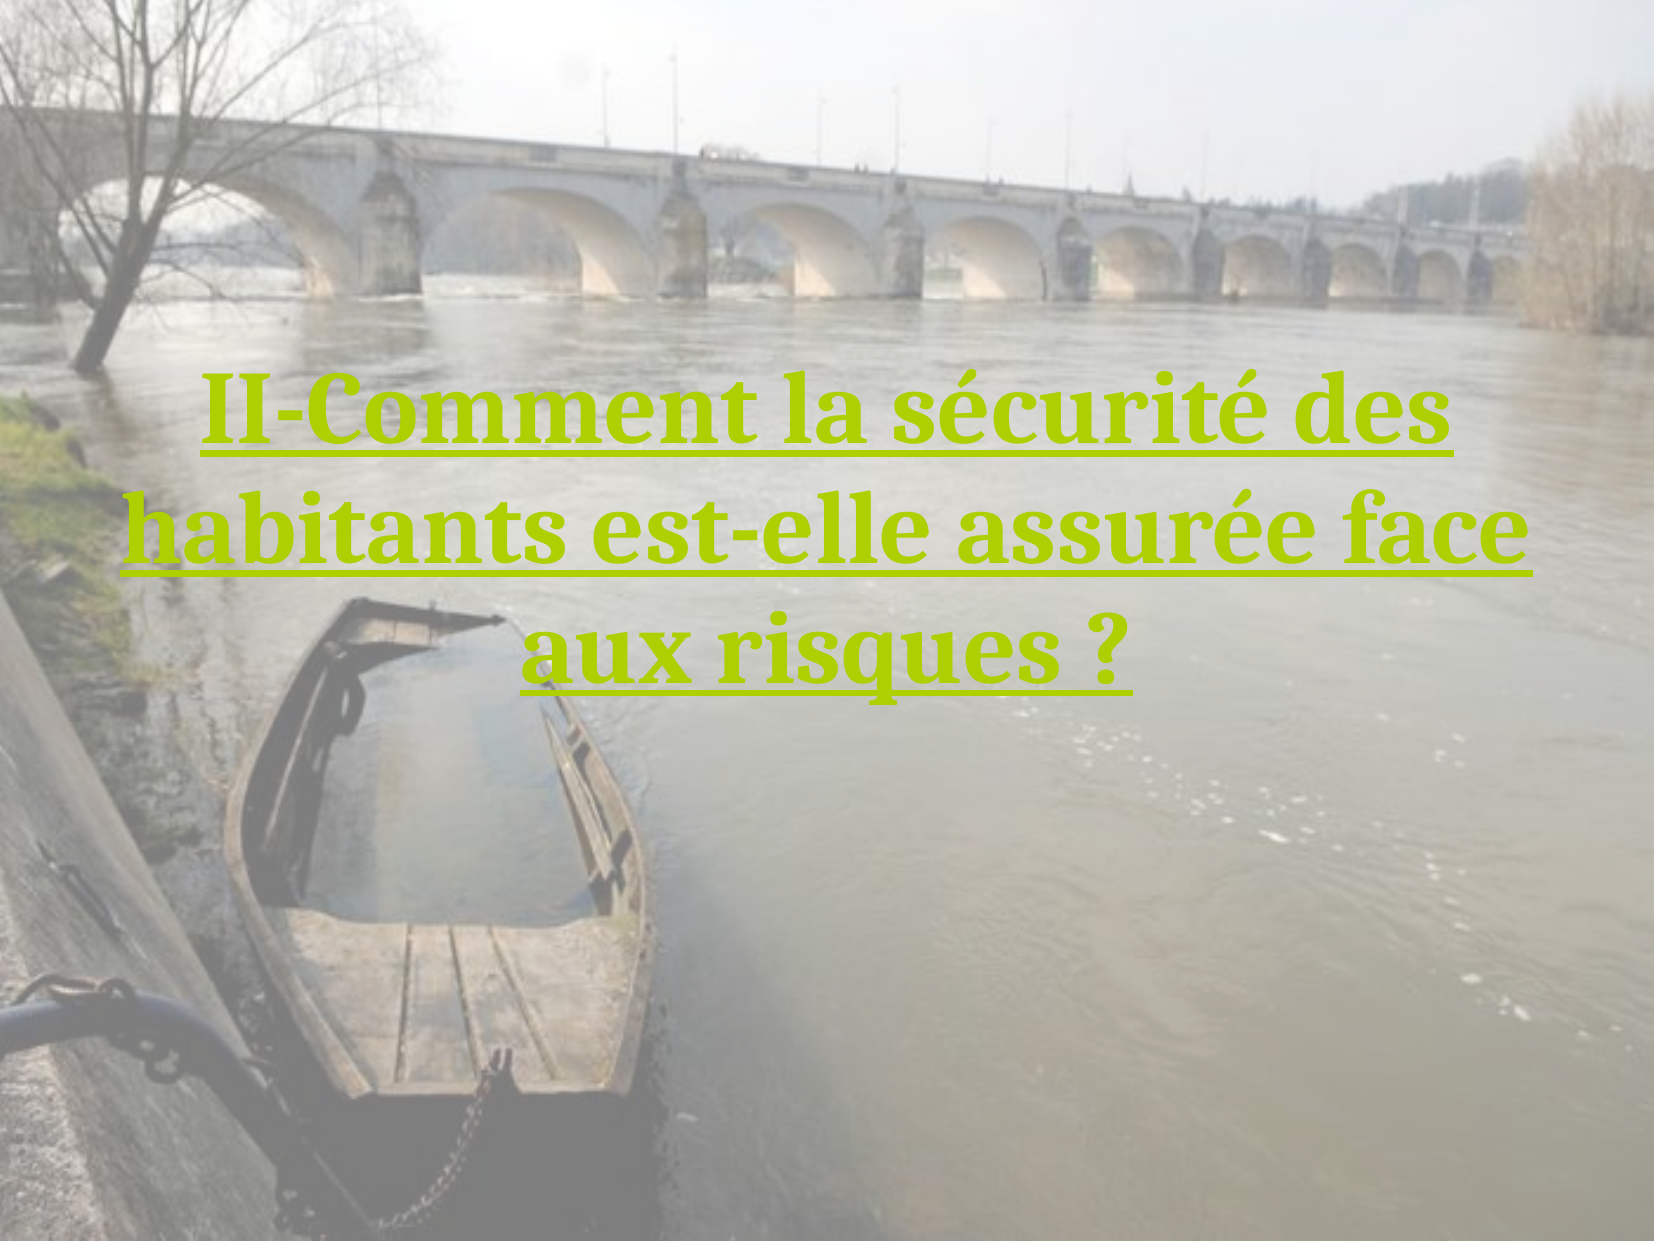

# II-Comment la sécurité des habitants est-elle assurée face aux risques ?